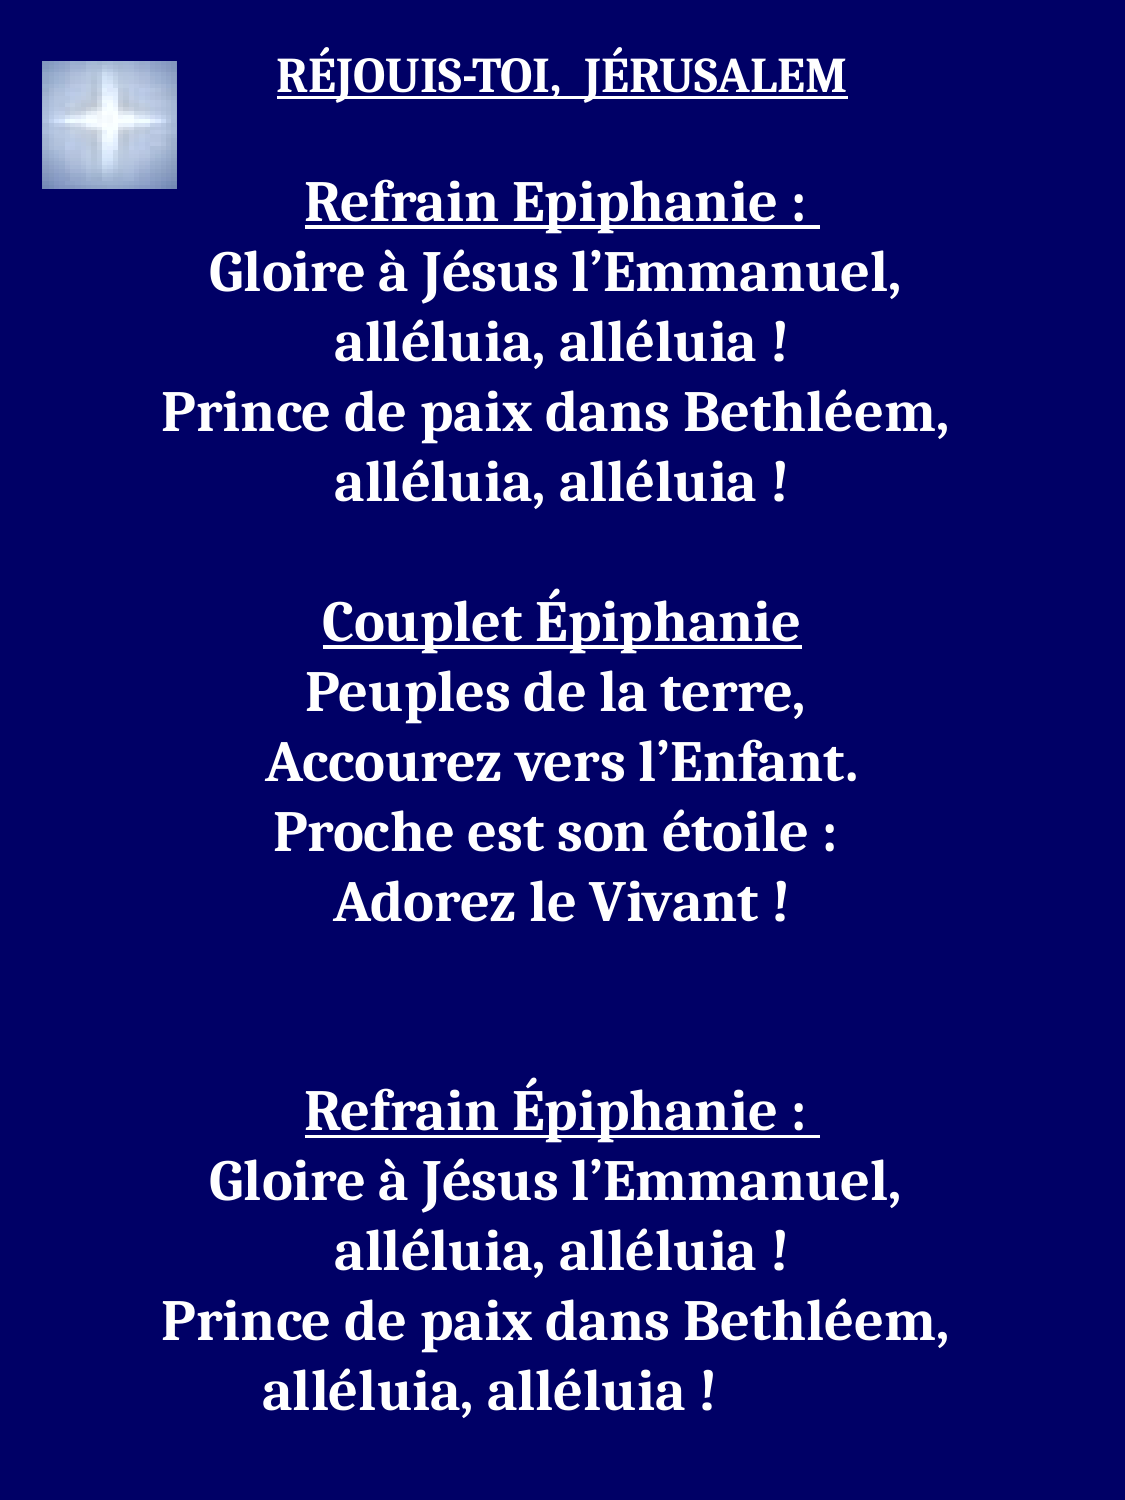

RÉJOUIS-TOI, JÉRUSALEM
Refrain Epiphanie :
Gloire à Jésus l’Emmanuel,
alléluia, alléluia !
Prince de paix dans Bethléem,
alléluia, alléluia !
Couplet Épiphanie
Peuples de la terre,
Accourez vers l’Enfant.
Proche est son étoile :
Adorez le Vivant !
Refrain Épiphanie :
Gloire à Jésus l’Emmanuel,
alléluia, alléluia !
Prince de paix dans Bethléem,
alléluia, alléluia !